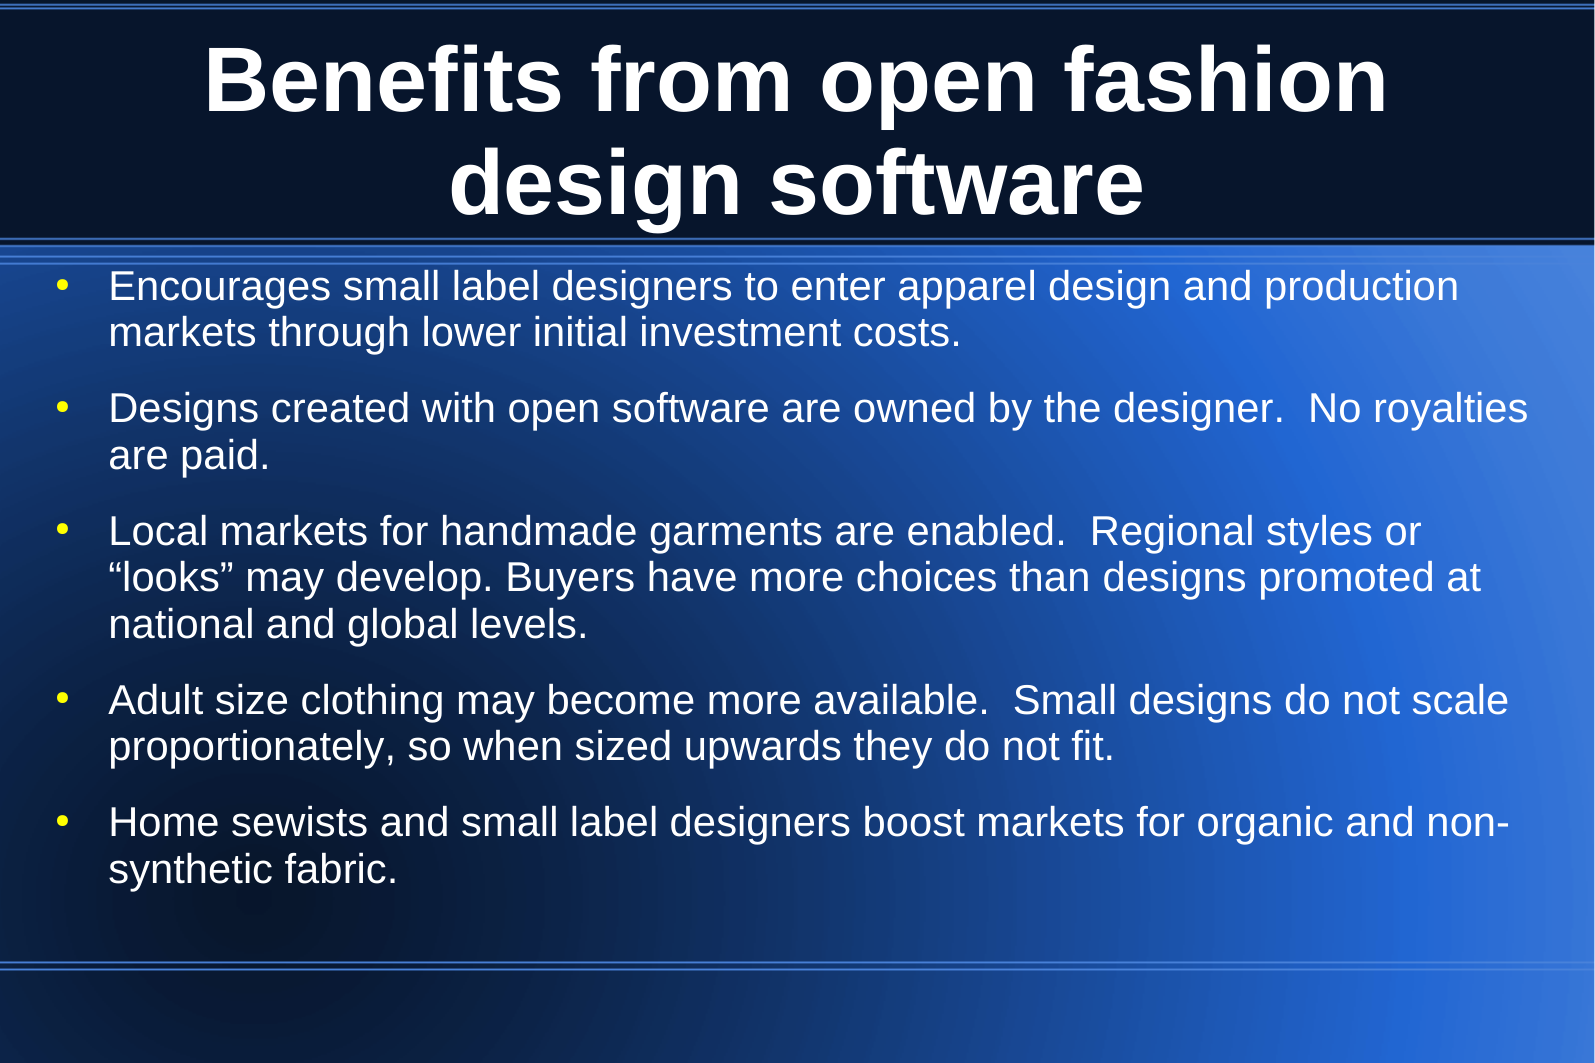

# Benefits from open fashion design software
Encourages small label designers to enter apparel design and production markets through lower initial investment costs.
Designs created with open software are owned by the designer. No royalties are paid.
Local markets for handmade garments are enabled. Regional styles or “looks” may develop. Buyers have more choices than designs promoted at national and global levels.
Adult size clothing may become more available. Small designs do not scale proportionately, so when sized upwards they do not fit.
Home sewists and small label designers boost markets for organic and non-synthetic fabric.